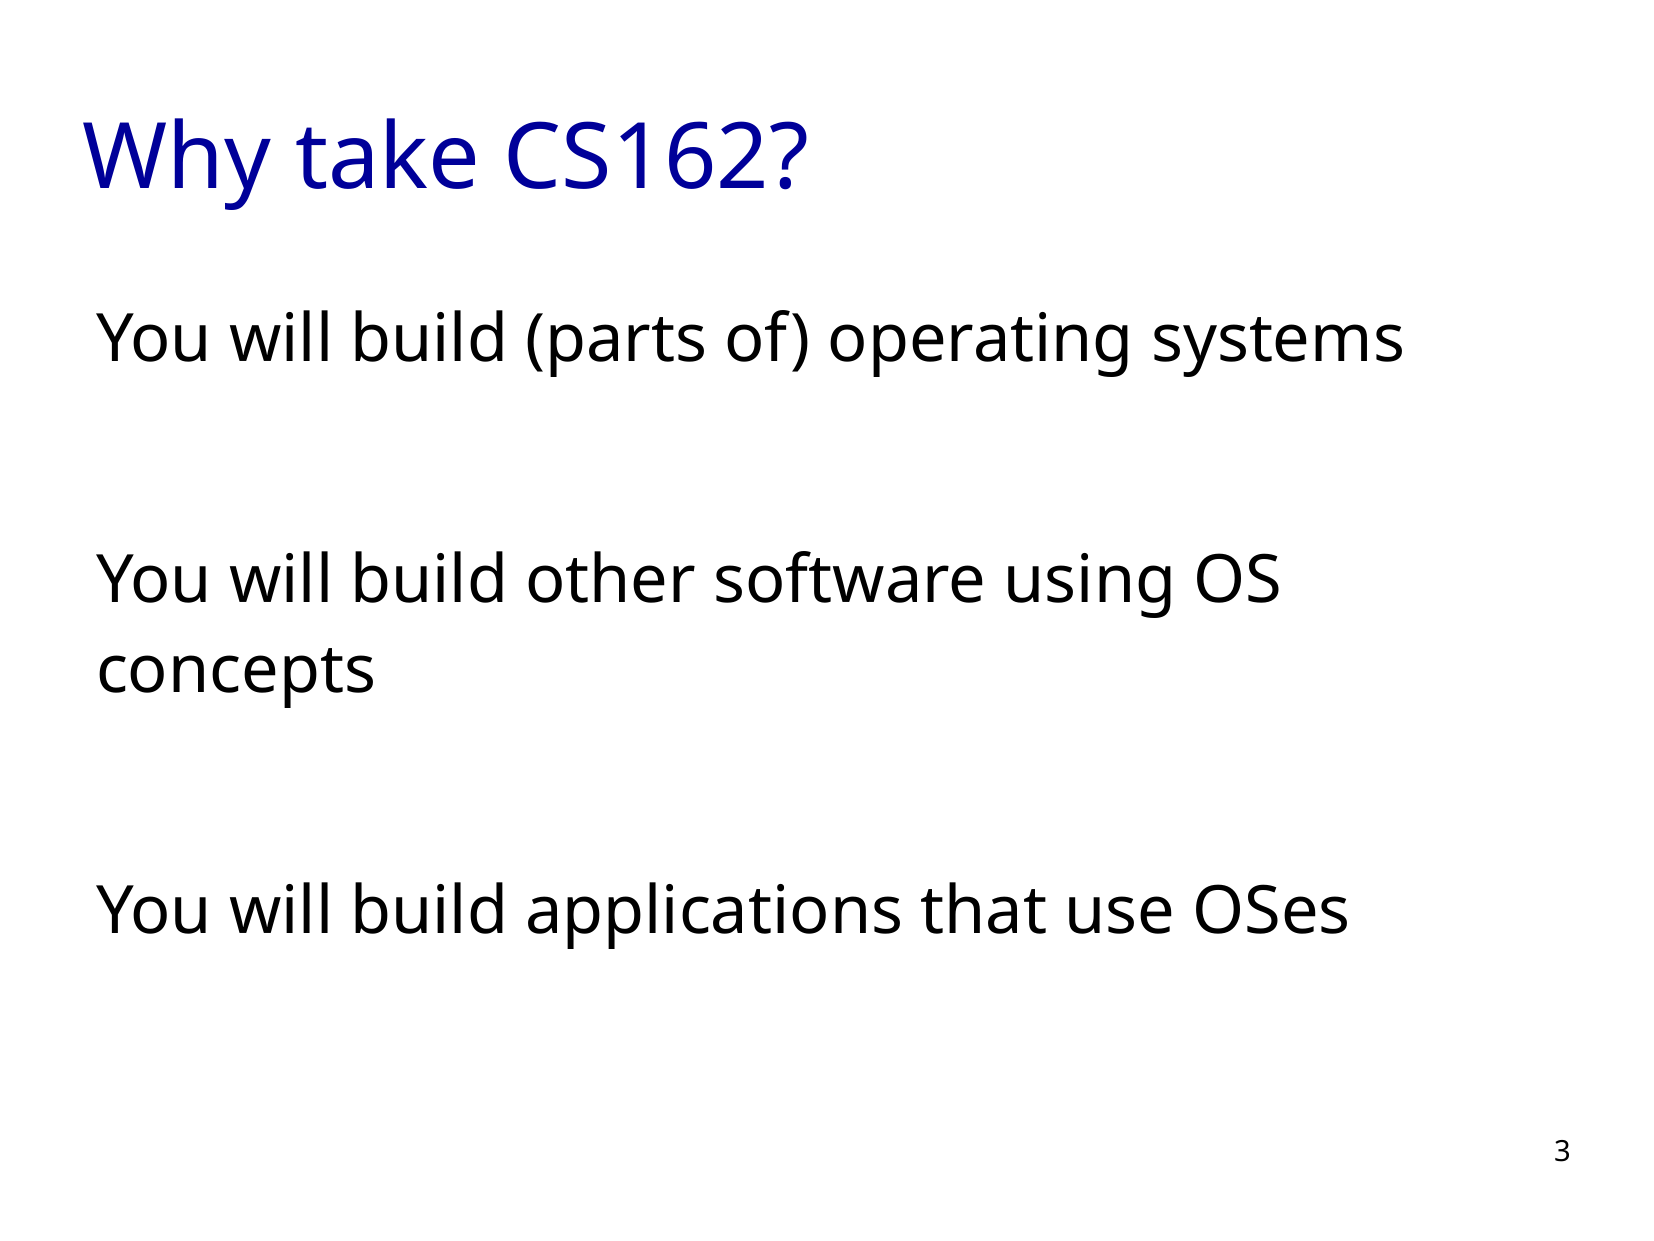

# Why take CS162?
You will build (parts of) operating systems
You will build other software using OS concepts
You will build applications that use OSes
3